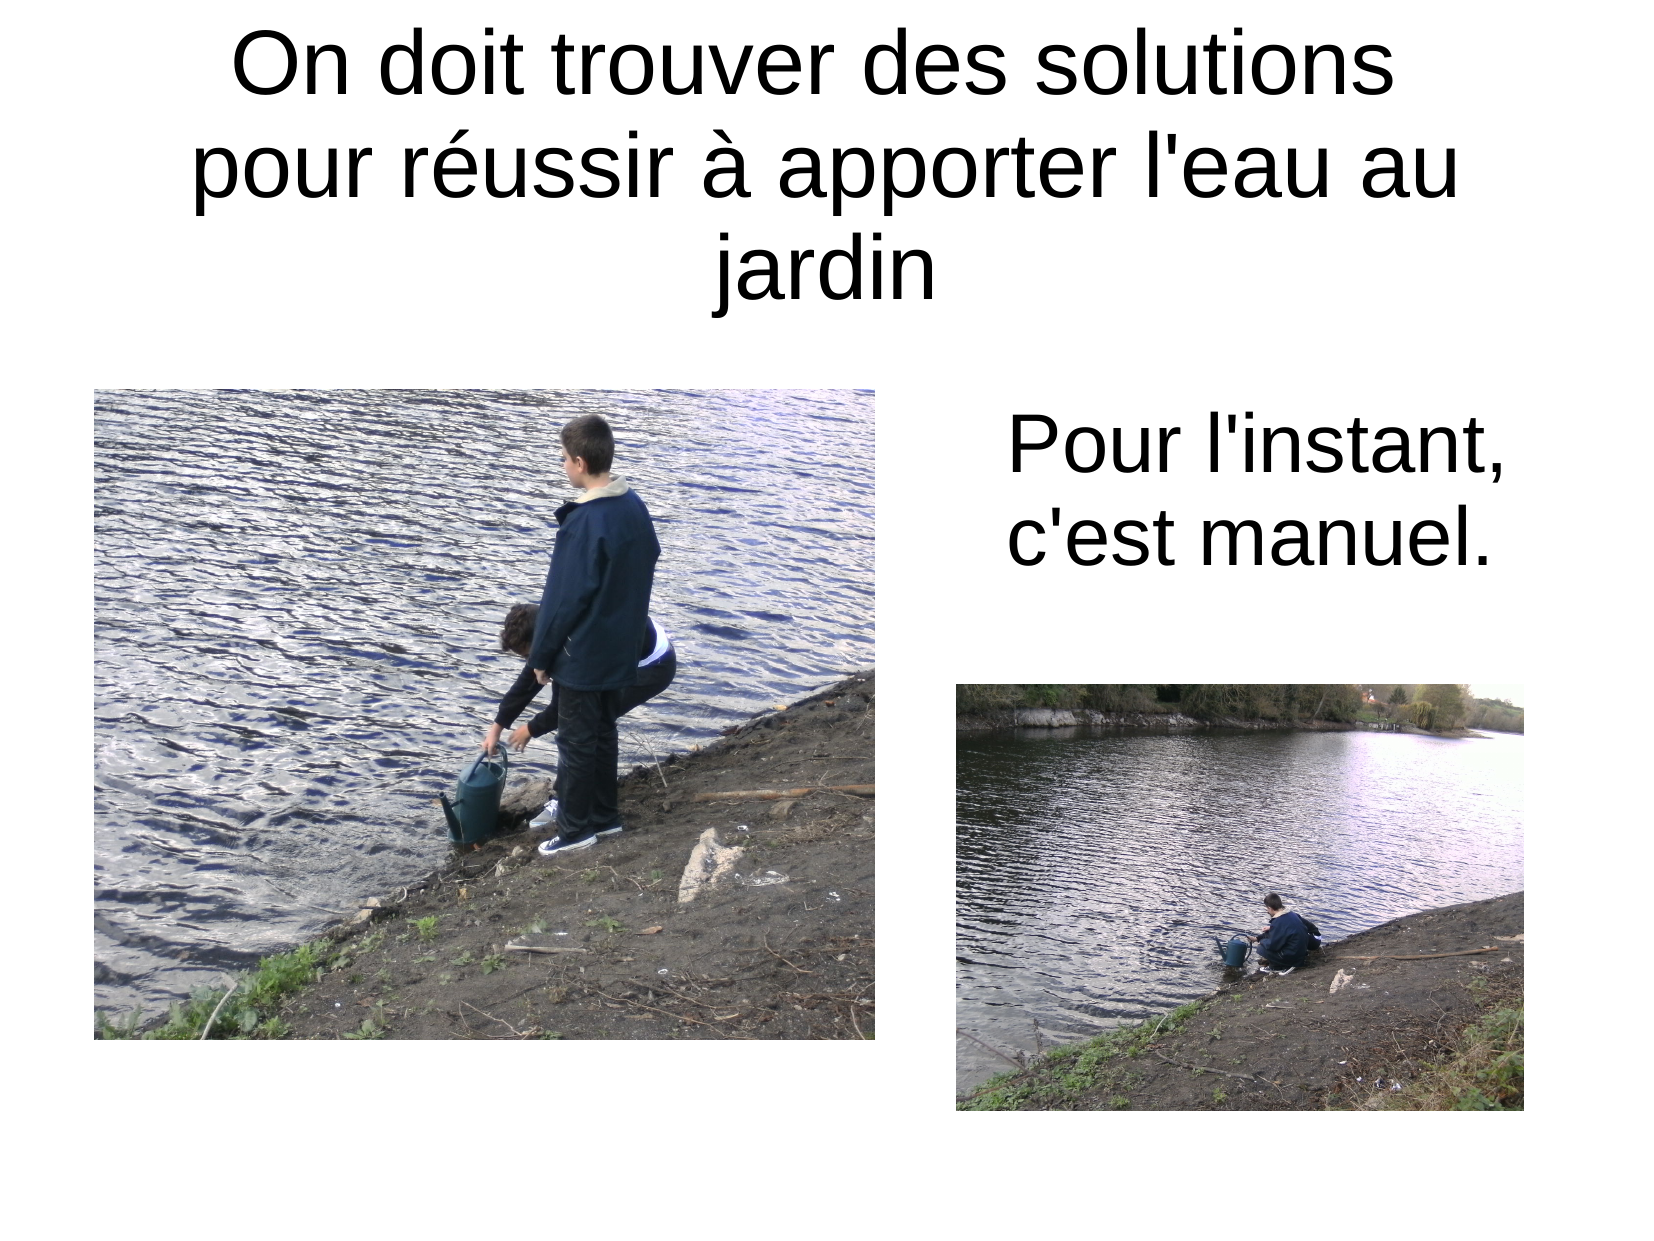

# On doit trouver des solutions pour réussir à apporter l'eau au jardin
Pour l'instant,
c'est manuel.